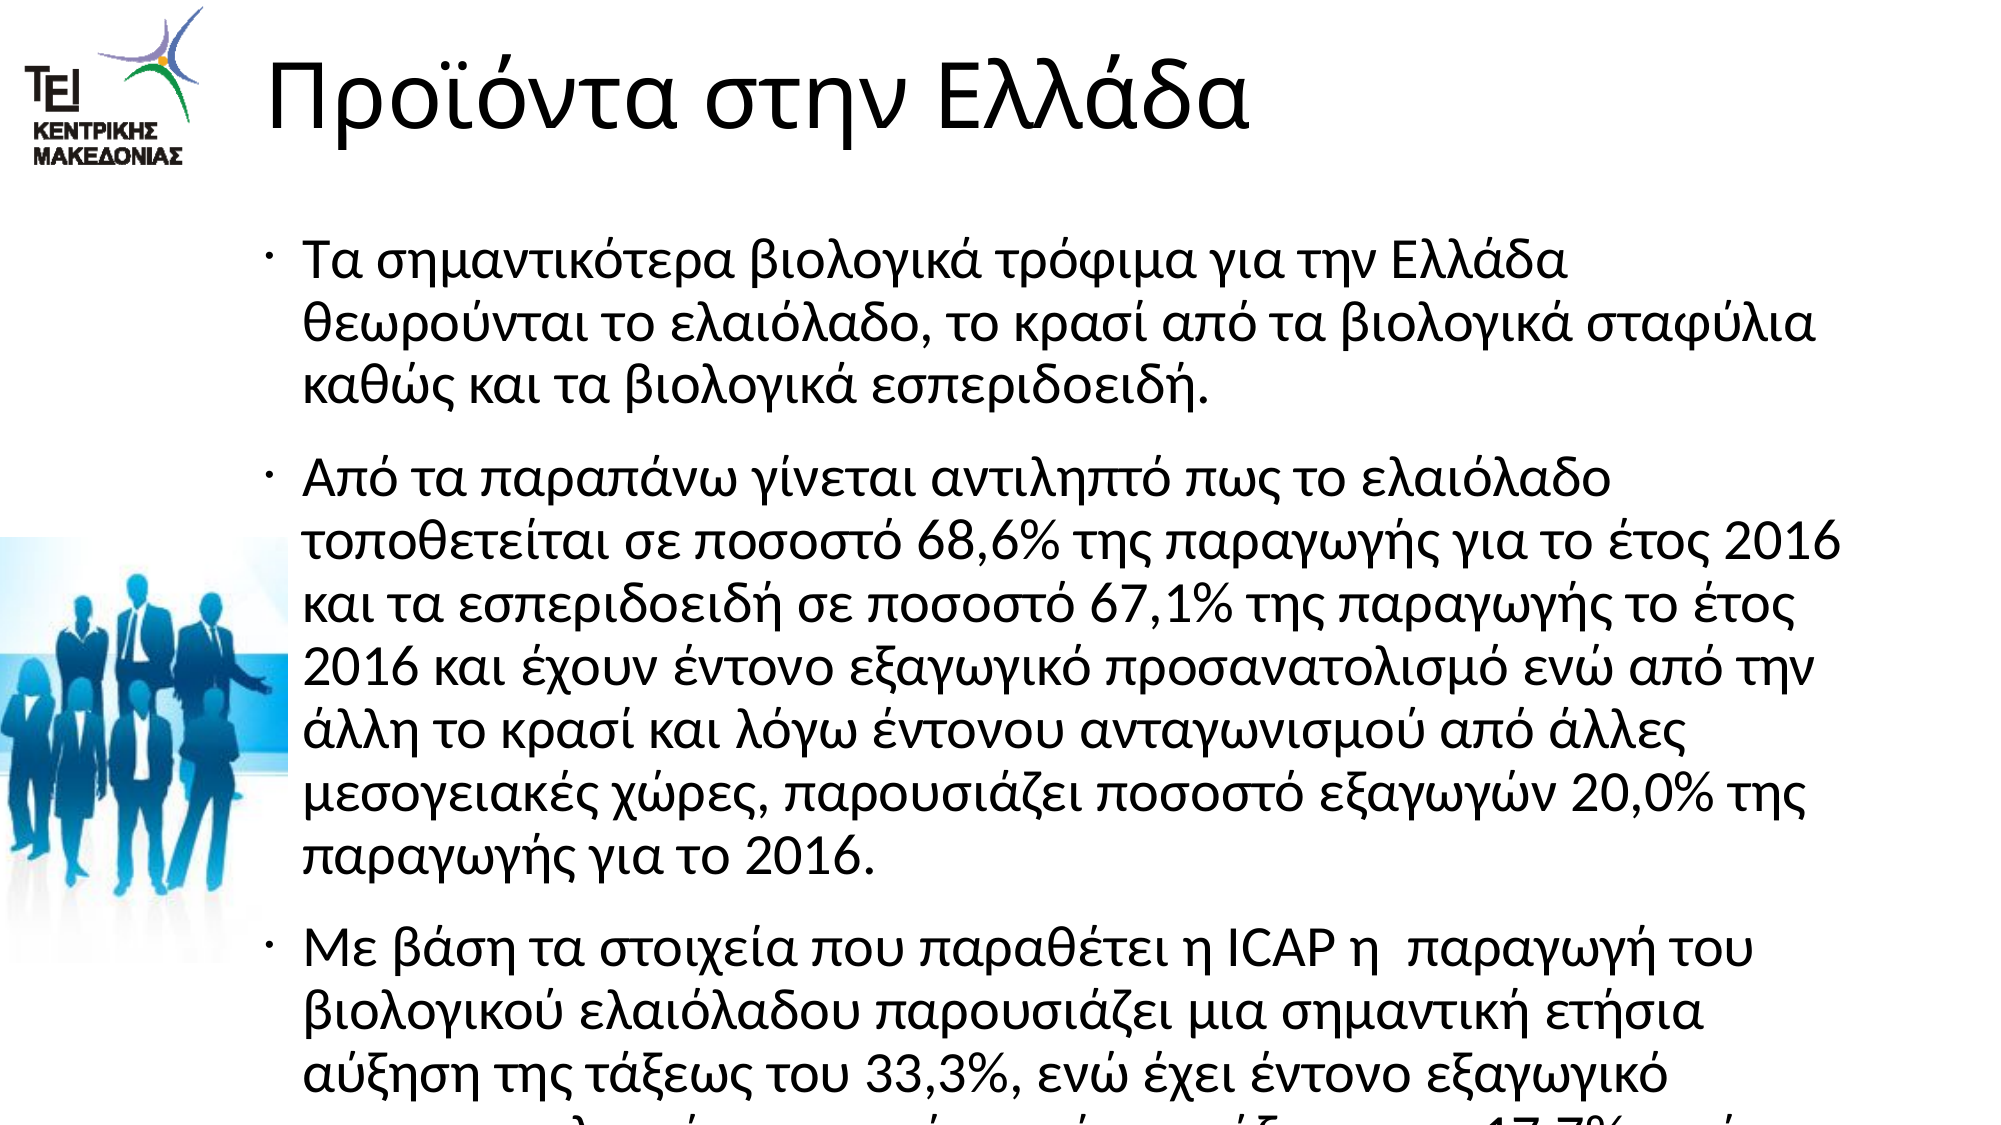

# Προϊόντα στην Ελλάδα
Τα σημαντικότερα βιολογικά τρόφιμα για την Ελλάδα θεωρούνται το ελαιόλαδο, το κρασί από τα βιολογικά σταφύλια καθώς και τα βιολογικά εσπεριδοειδή.
Από τα παραπάνω γίνεται αντιληπτό πως το ελαιόλαδο τοποθετείται σε ποσοστό 68,6% της παραγωγής για το έτος 2016 και τα εσπεριδοειδή σε ποσοστό 67,1% της παραγωγής το έτος 2016 και έχουν έντονο εξαγωγικό προσανατολισμό ενώ από την άλλη το κρασί και λόγω έντονου ανταγωνισμού από άλλες μεσογειακές χώρες, παρουσιάζει ποσοστό εξαγωγών 20,0% της παραγωγής για το 2016.
Με βάση τα στοιχεία που παραθέτει η ICAP η παραγωγή του βιολογικού ελαιόλαδου παρουσιάζει μια σημαντική ετήσια αύξηση της τάξεως του 33,3%, ενώ έχει έντονο εξαγωγικό προσανατολισμό με μια μέση ετήσια αύξηση του 17.7%, ενώ η εγχώρια κατανάλωση παρουσιάζει και εκείνη μια μέση ετήσια αύξηση του ποσοστού 21,3%.
Οι κυριότερες βέβαια χώρες προορισμού είναι αυτές της Δυτικής και Βόρειας Ευρώπης, της Βόρειας Αμερικής ενώ τα τελευταία χρόνια παρουσιάζει έντονο ενδιαφέρον και η χώρα της Ιαπωνίας.